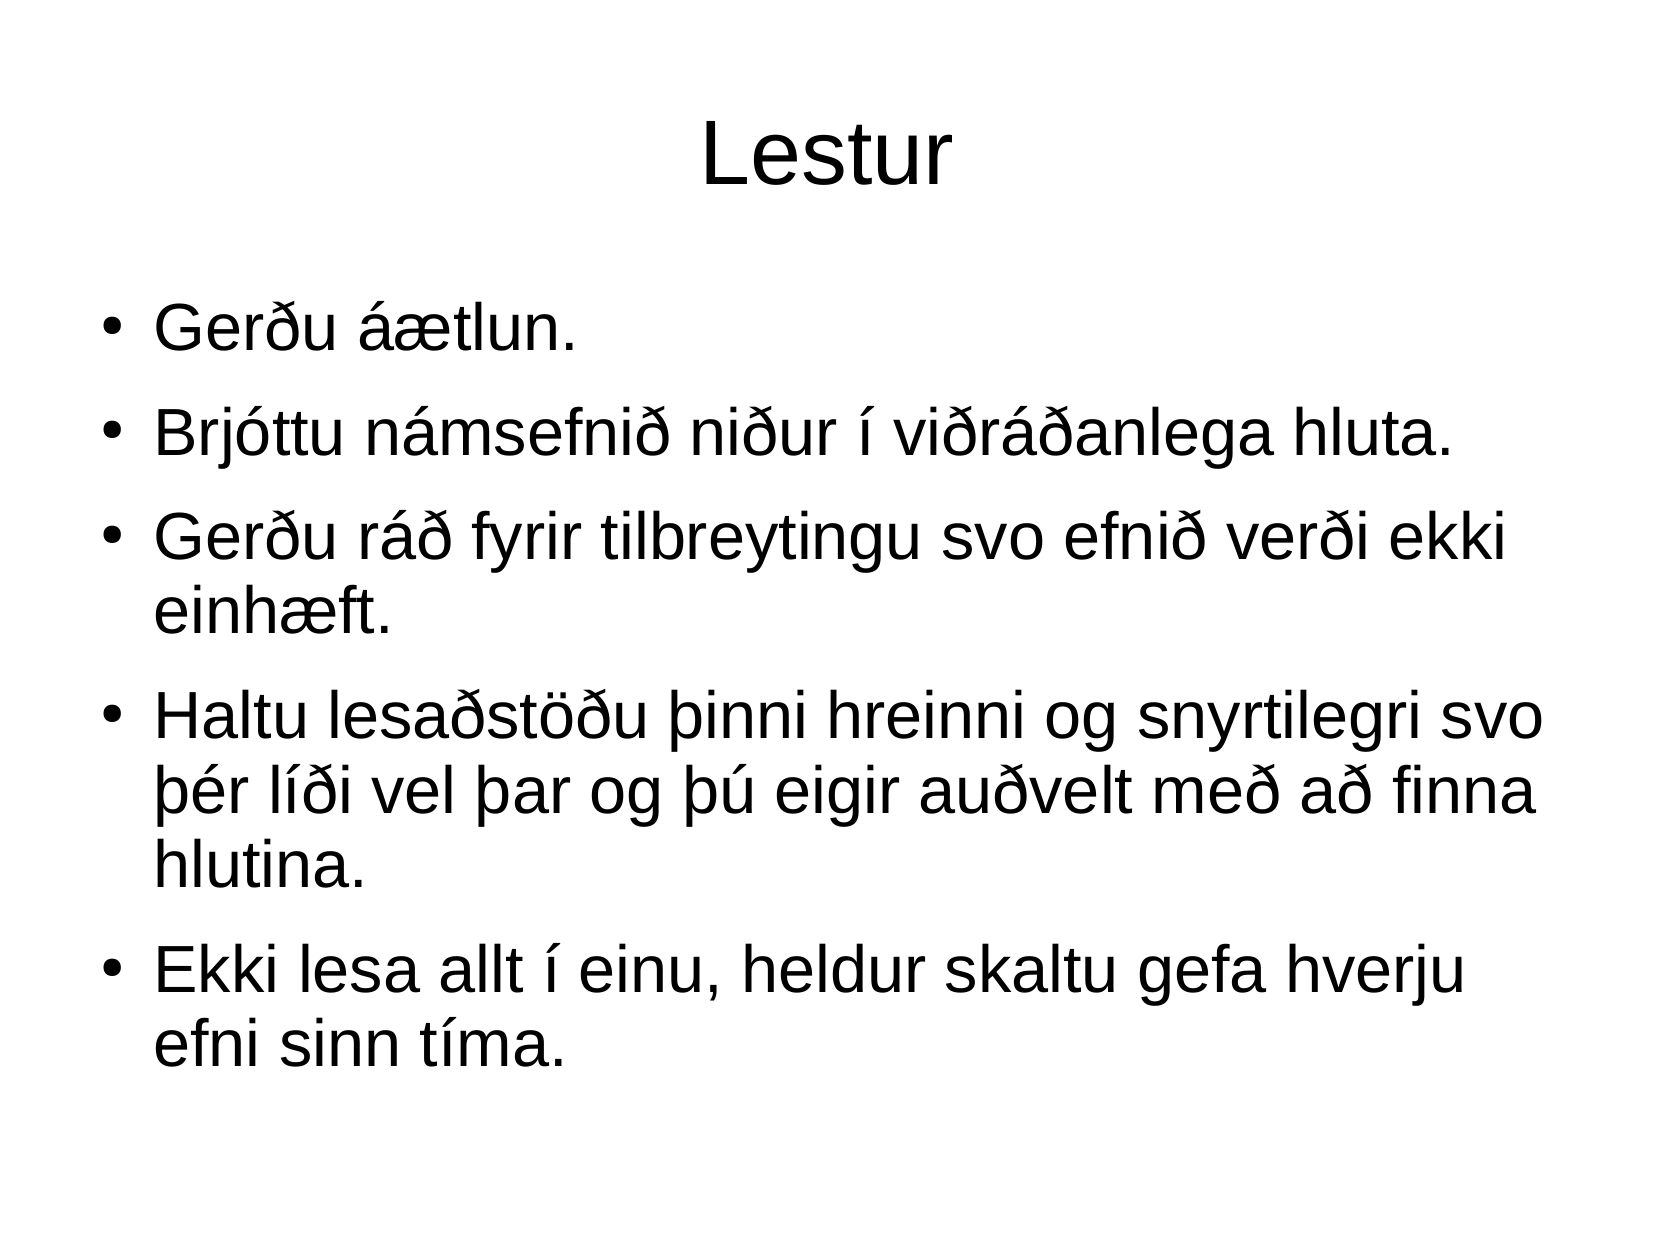

# Lestur
Gerðu áætlun.
Brjóttu námsefnið niður í viðráðanlega hluta.
Gerðu ráð fyrir tilbreytingu svo efnið verði ekki einhæft.
Haltu lesaðstöðu þinni hreinni og snyrtilegri svo þér líði vel þar og þú eigir auðvelt með að finna hlutina.
Ekki lesa allt í einu, heldur skaltu gefa hverju efni sinn tíma.